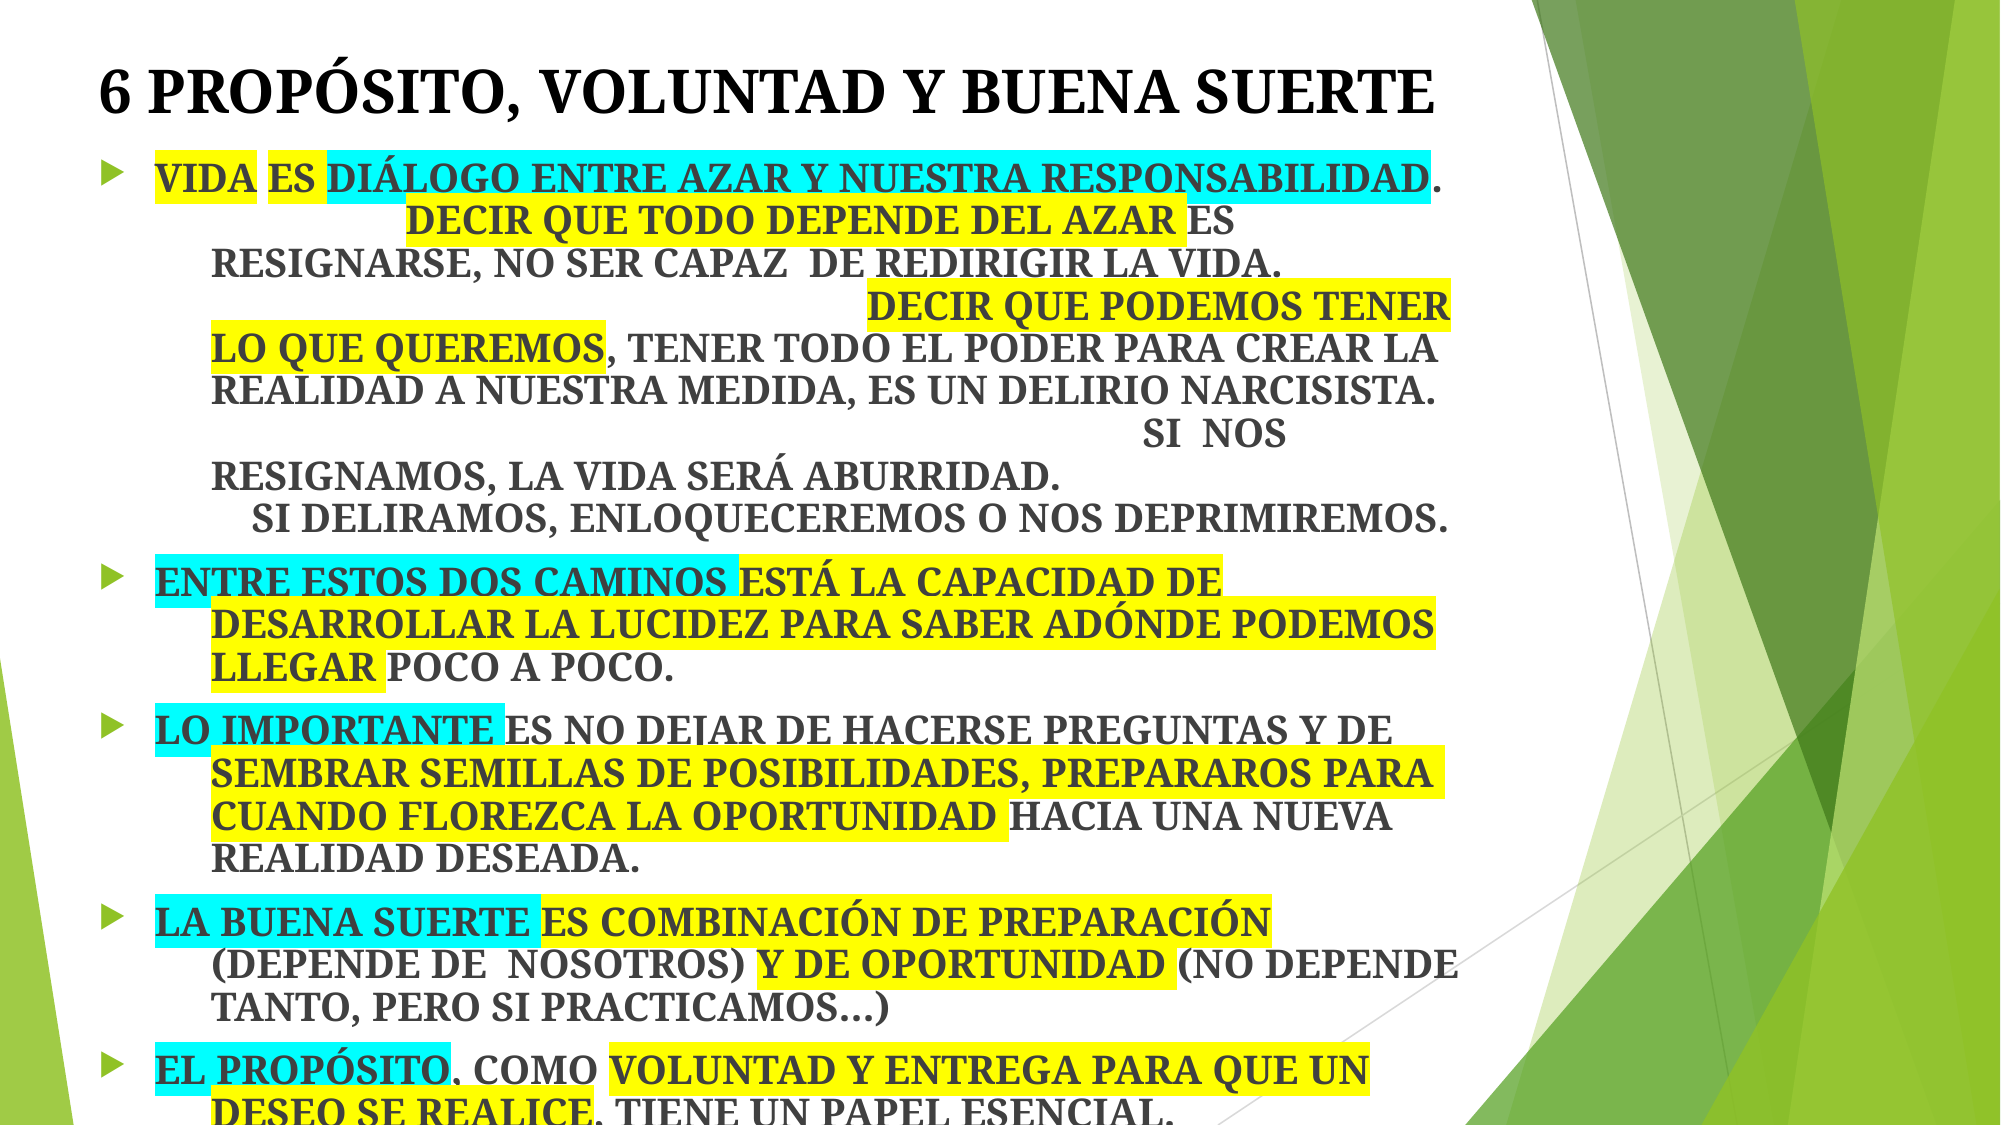

# 6 PROPÓSITO, VOLUNTAD Y BUENA SUERTE
VIDA ES DIÁLOGO ENTRE AZAR Y NUESTRA RESPONSABILIDAD. DECIR QUE TODO DEPENDE DEL AZAR ES RESIGNARSE, NO SER CAPAZ DE REDIRIGIR LA VIDA. DECIR QUE PODEMOS TENER LO QUE QUEREMOS, TENER TODO EL PODER PARA CREAR LA REALIDAD A NUESTRA MEDIDA, ES UN DELIRIO NARCISISTA. SI NOS RESIGNAMOS, LA VIDA SERÁ ABURRIDAD. SI DELIRAMOS, ENLOQUECEREMOS O NOS DEPRIMIREMOS.
ENTRE ESTOS DOS CAMINOS ESTÁ LA CAPACIDAD DE DESARROLLAR LA LUCIDEZ PARA SABER ADÓNDE PODEMOS LLEGAR POCO A POCO.
LO IMPORTANTE ES NO DEJAR DE HACERSE PREGUNTAS Y DE SEMBRAR SEMILLAS DE POSIBILIDADES, PREPARAROS PARA CUANDO FLOREZCA LA OPORTUNIDAD HACIA UNA NUEVA REALIDAD DESEADA.
LA BUENA SUERTE ES COMBINACIÓN DE PREPARACIÓN (DEPENDE DE NOSOTROS) Y DE OPORTUNIDAD (NO DEPENDE TANTO, PERO SI PRACTICAMOS…)
EL PROPÓSITO, COMO VOLUNTAD Y ENTREGA PARA QUE UN DESEO SE REALICE, TIENE UN PAPEL ESENCIAL.